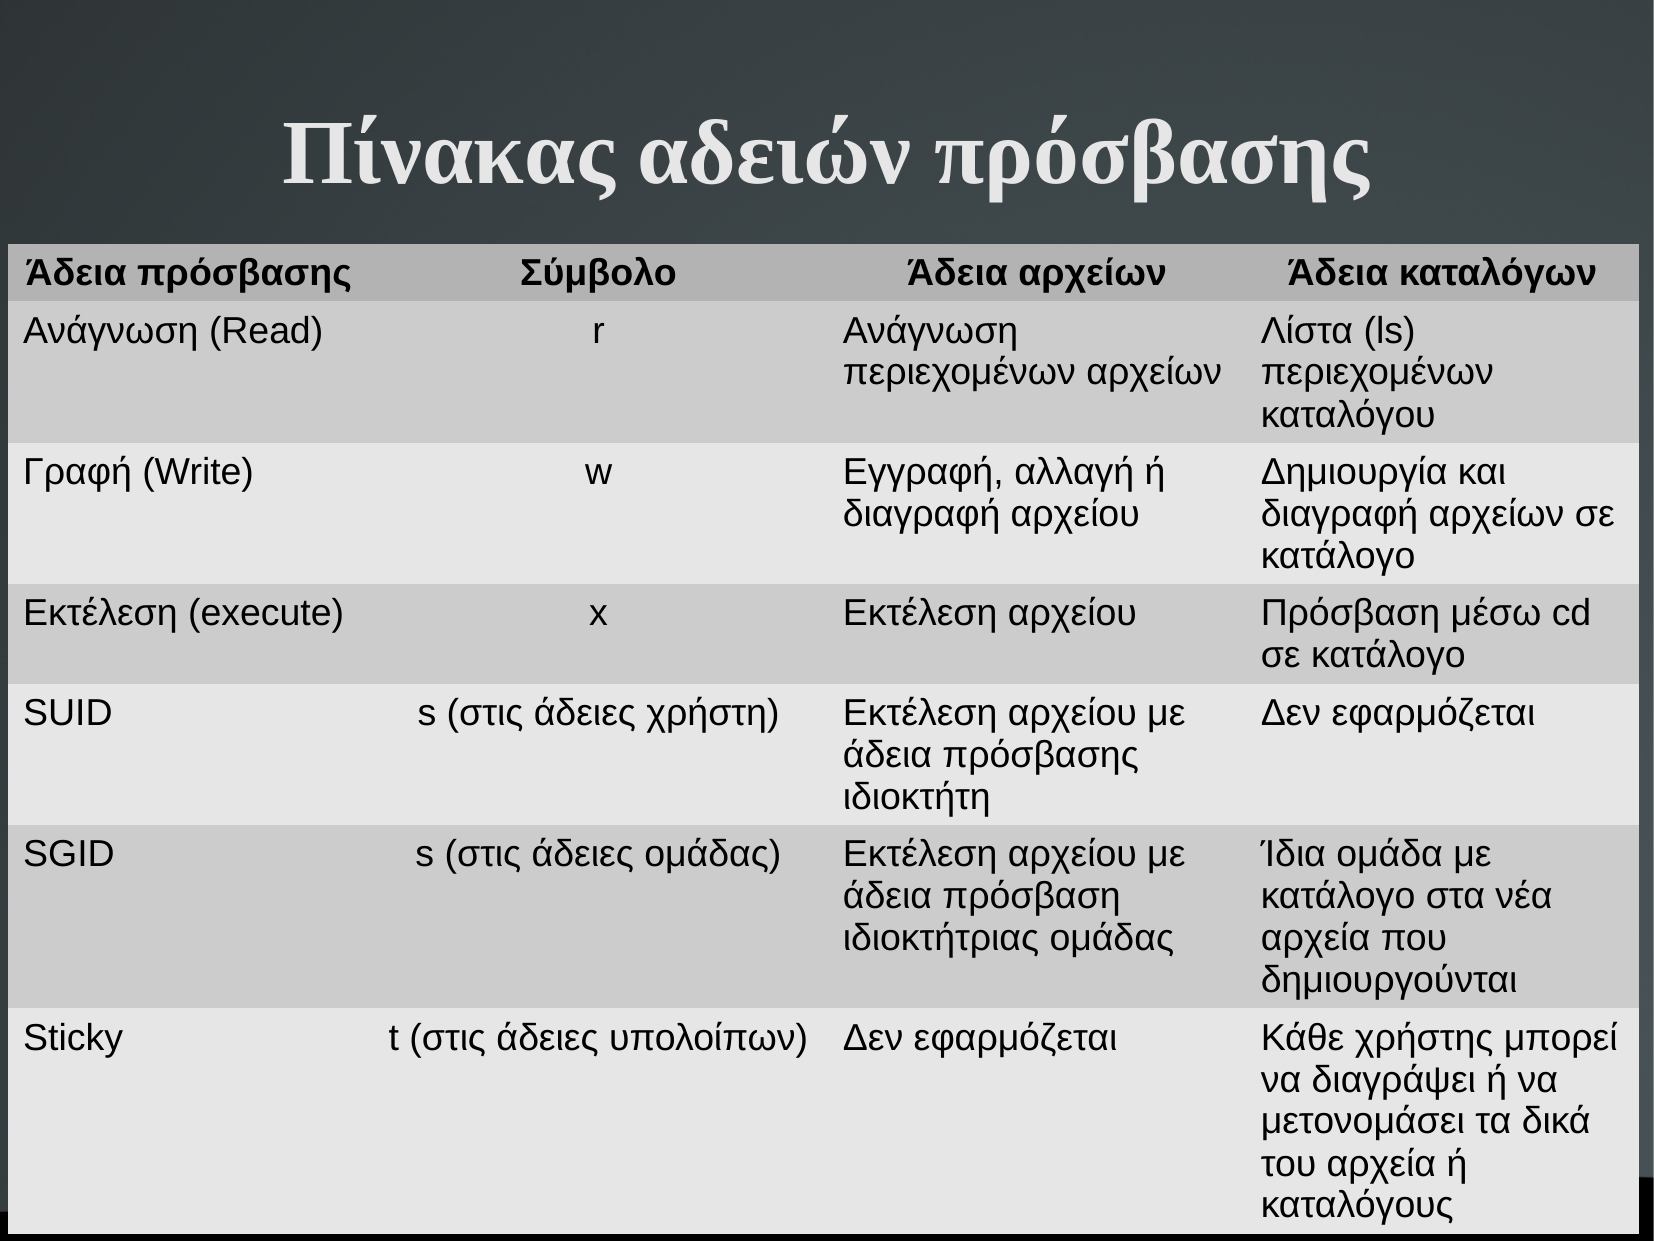

# Πίνακας αδειών πρόσβασης
| Άδεια πρόσβασης | Σύμβολο | Άδεια αρχείων | Άδεια καταλόγων |
| --- | --- | --- | --- |
| Ανάγνωση (Read) | r | Ανάγνωση περιεχομένων αρχείων | Λίστα (ls) περιεχομένων καταλόγου |
| Γραφή (Write) | w | Εγγραφή, αλλαγή ή διαγραφή αρχείου | Δημιουργία και διαγραφή αρχείων σε κατάλογο |
| Εκτέλεση (execute) | x | Εκτέλεση αρχείου | Πρόσβαση μέσω cd σε κατάλογο |
| SUID | s (στις άδειες χρήστη) | Εκτέλεση αρχείου με άδεια πρόσβασης ιδιοκτήτη | Δεν εφαρμόζεται |
| SGID | s (στις άδειες ομάδας) | Εκτέλεση αρχείου με άδεια πρόσβαση ιδιοκτήτριας ομάδας | Ίδια ομάδα με κατάλογο στα νέα αρχεία που δημιουργούνται |
| Sticky | t (στις άδειες υπολοίπων) | Δεν εφαρμόζεται | Κάθε χρήστης μπορεί να διαγράψει ή να μετονομάσει τα δικά του αρχεία ή καταλόγους |